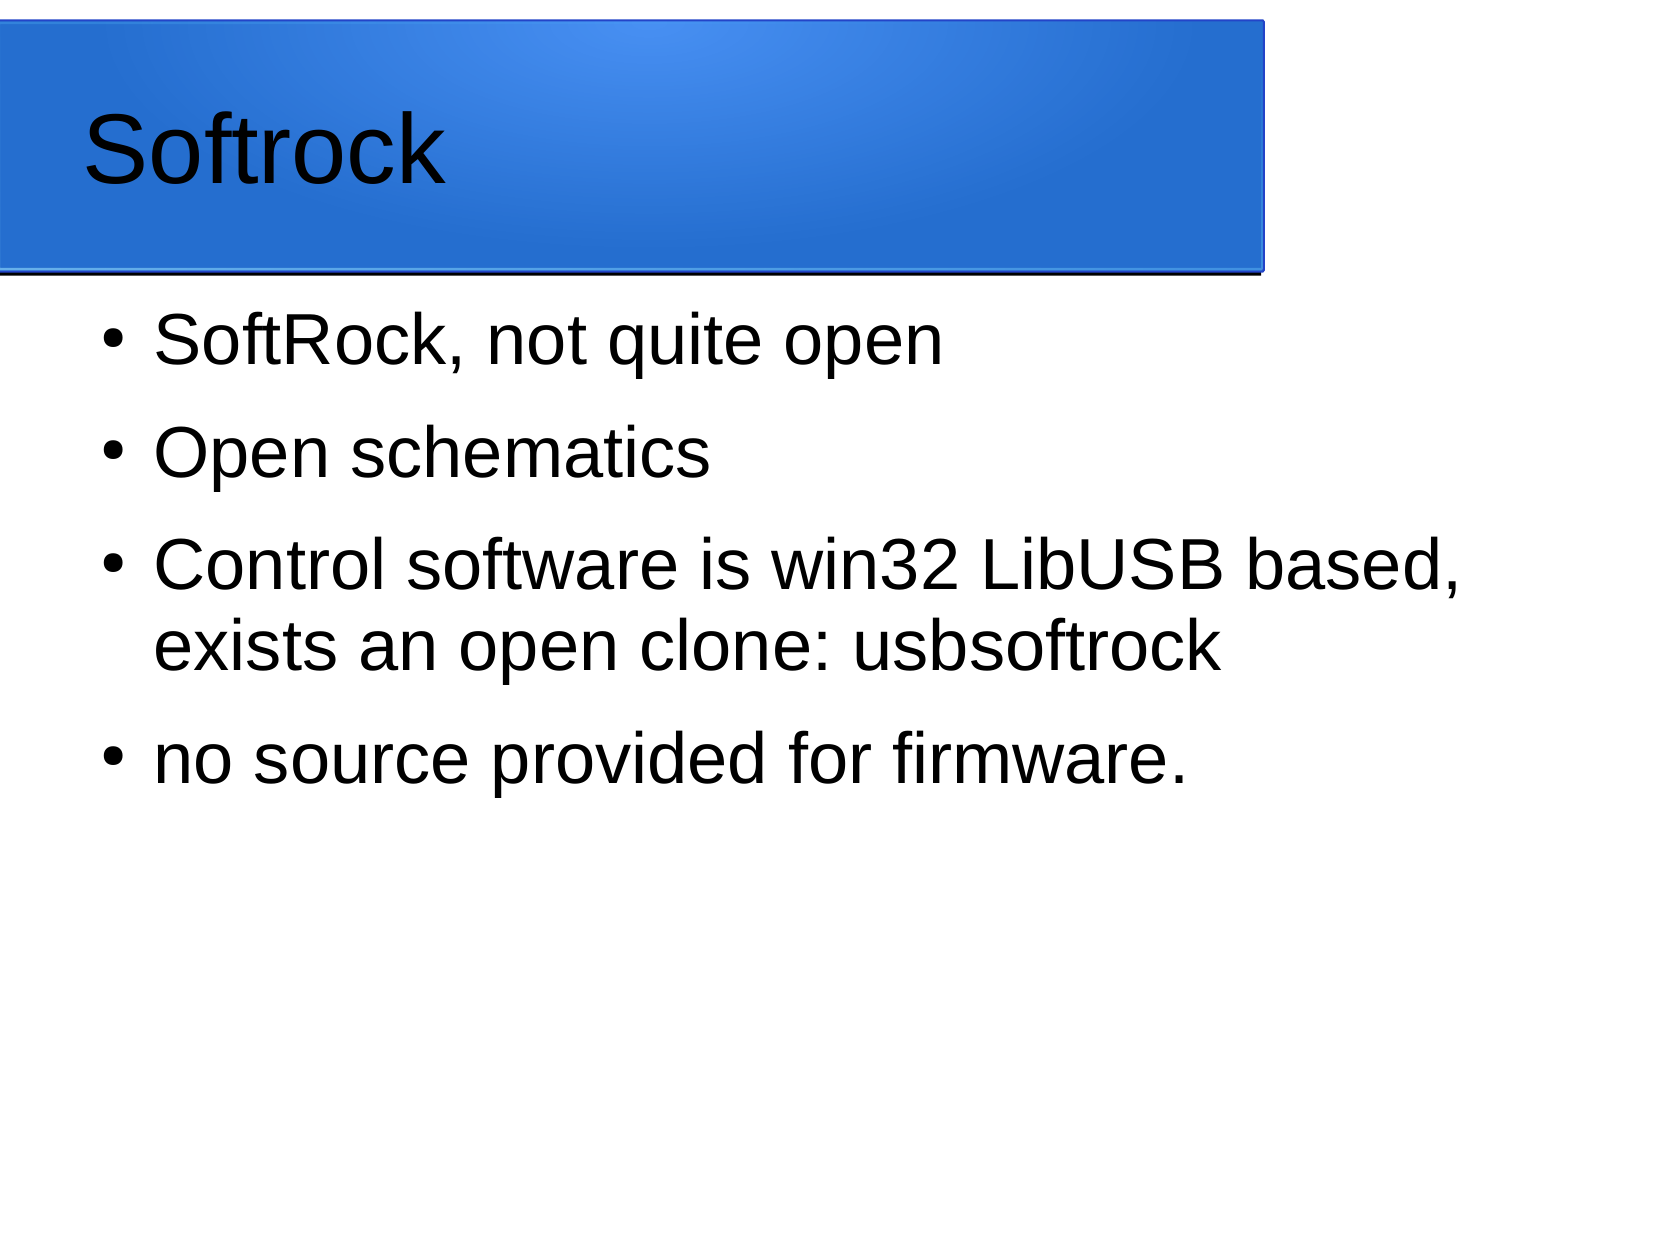

# Softrock
SoftRock, not quite open
Open schematics
Control software is win32 LibUSB based, exists an open clone: usbsoftrock
no source provided for firmware.